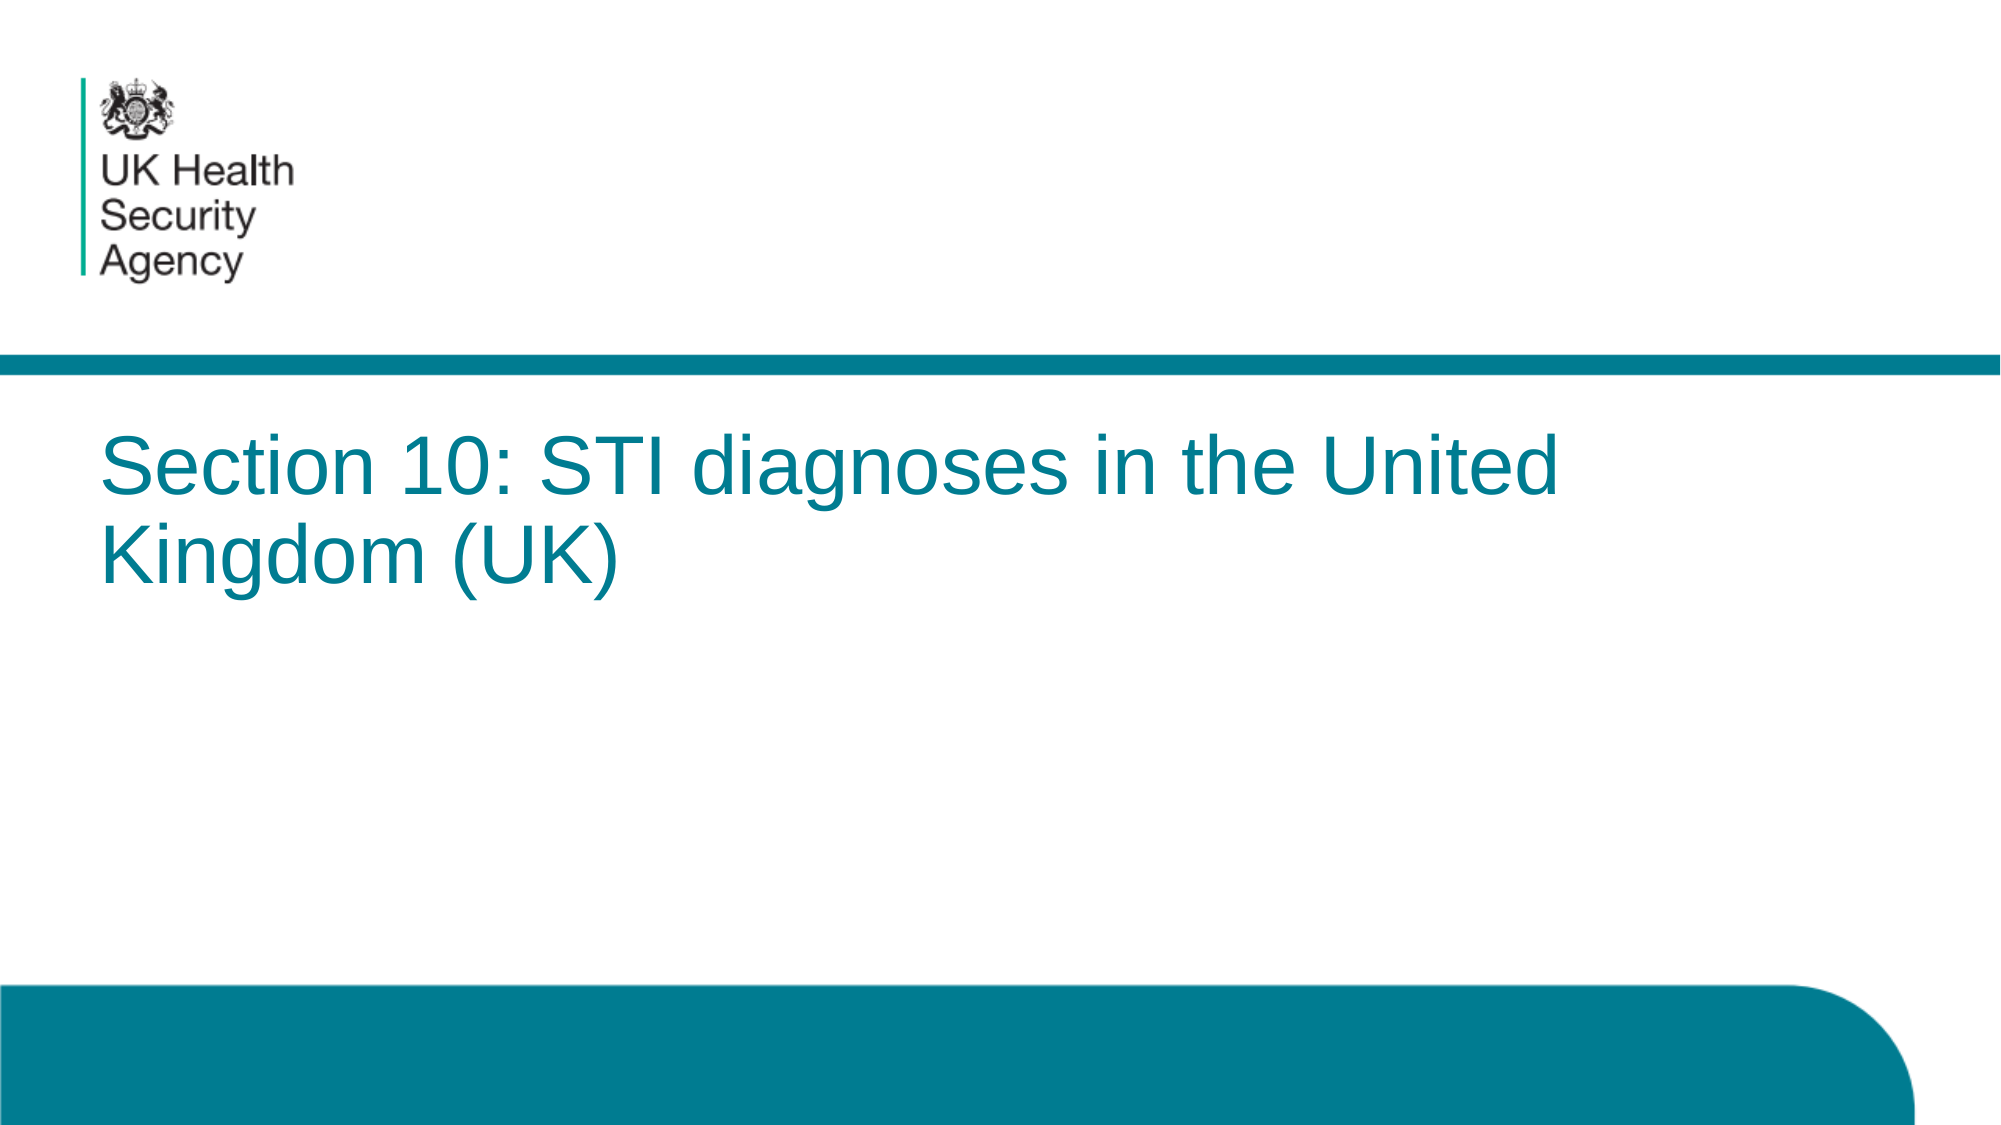

# Section 10: STI diagnoses in the United Kingdom (UK)